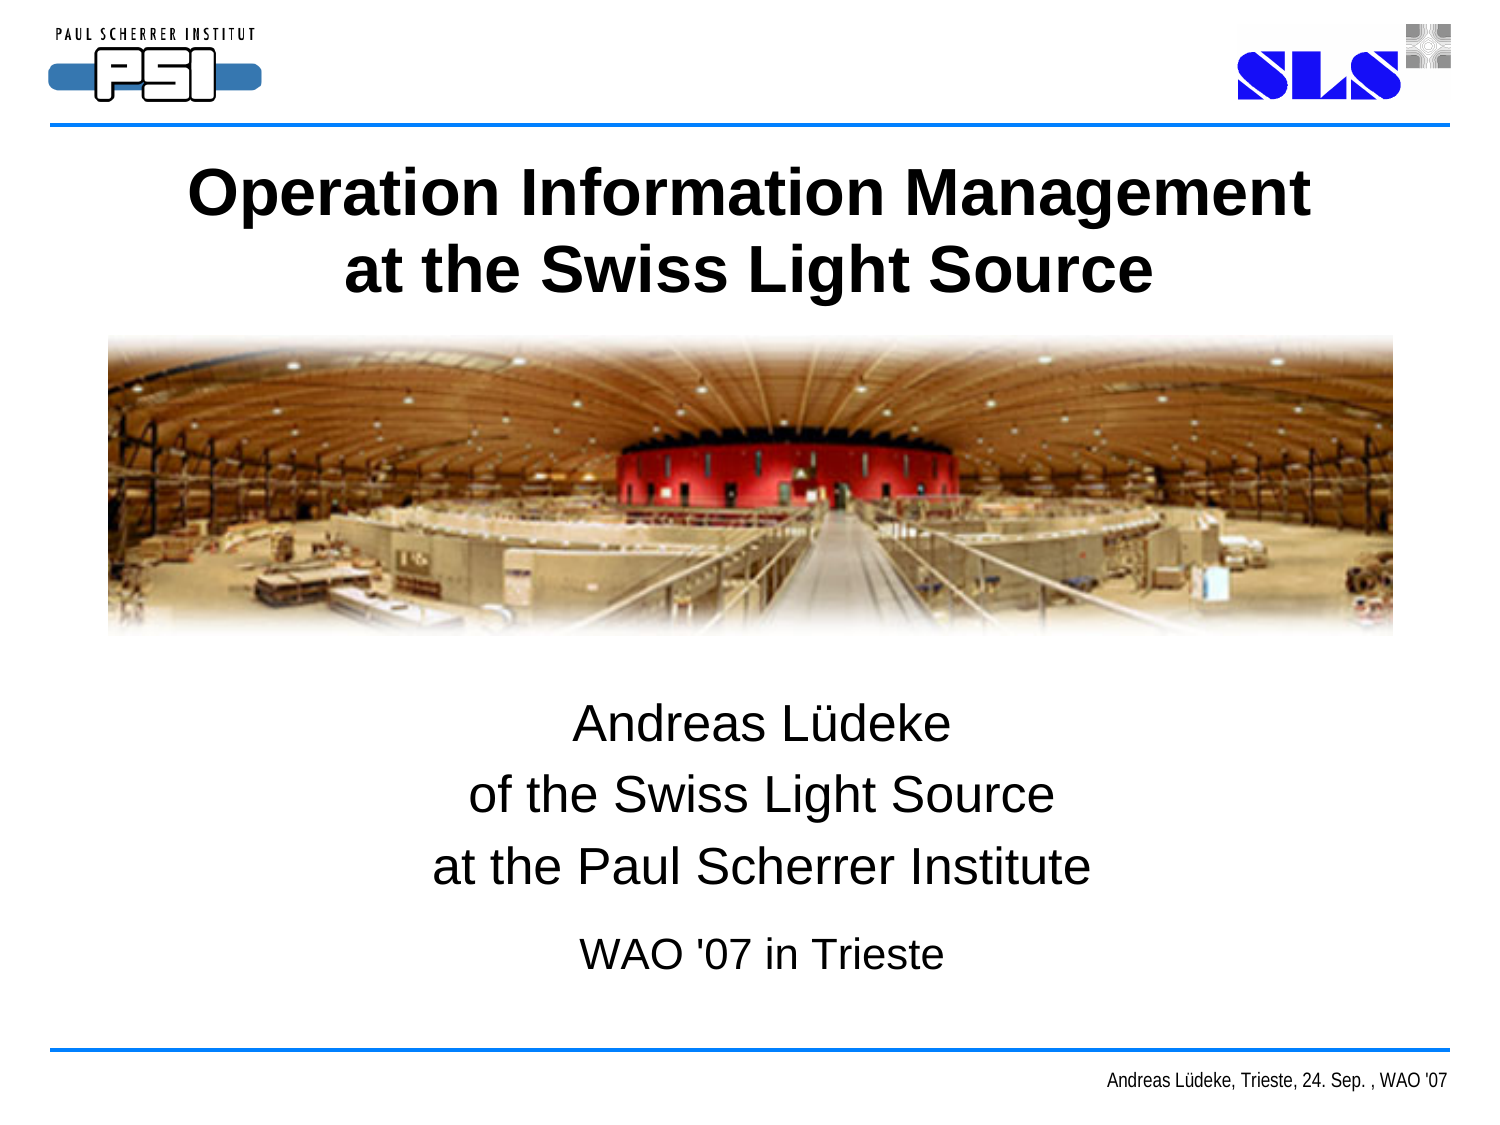

# Operation Information Management at the Swiss Light Source
Andreas Lüdeke
of the Swiss Light Source
at the Paul Scherrer Institute
WAO '07 in Trieste